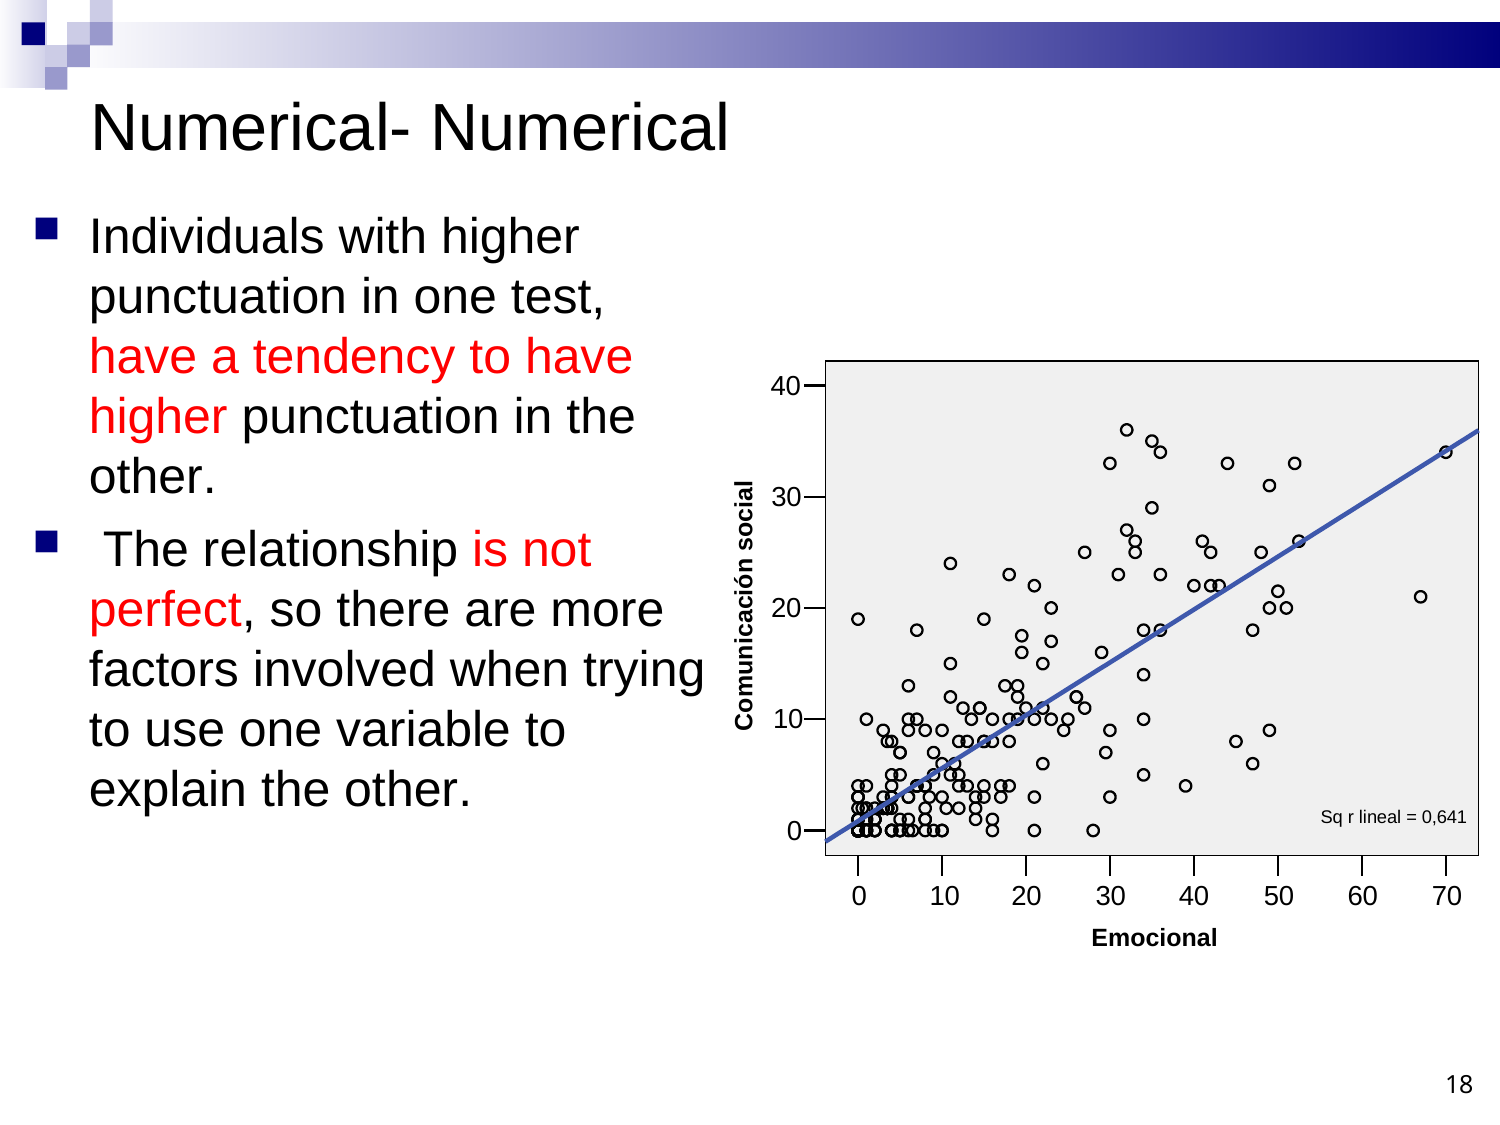

# Numerical- Numerical
Individuals with higher punctuation in one test, have a tendency to have higher punctuation in the other.
 The relationship is not perfect, so there are more factors involved when trying to use one variable to explain the other.